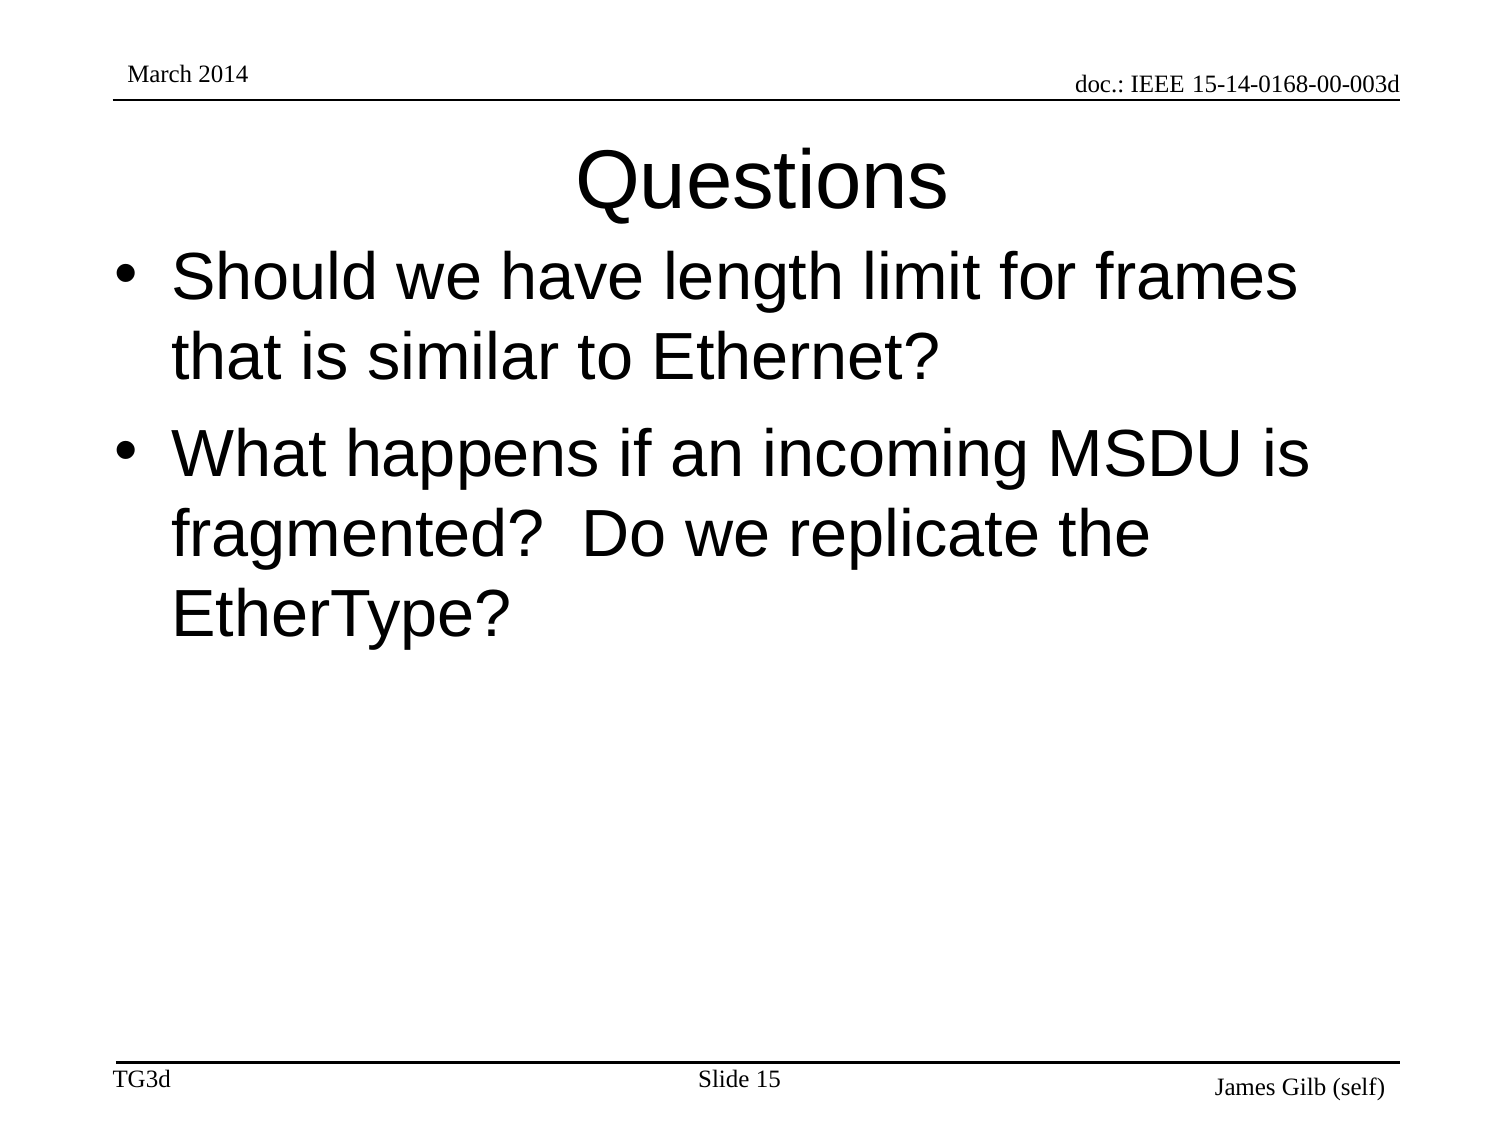

# Questions
Should we have length limit for frames that is similar to Ethernet?
What happens if an incoming MSDU is fragmented? Do we replicate the EtherType?
15